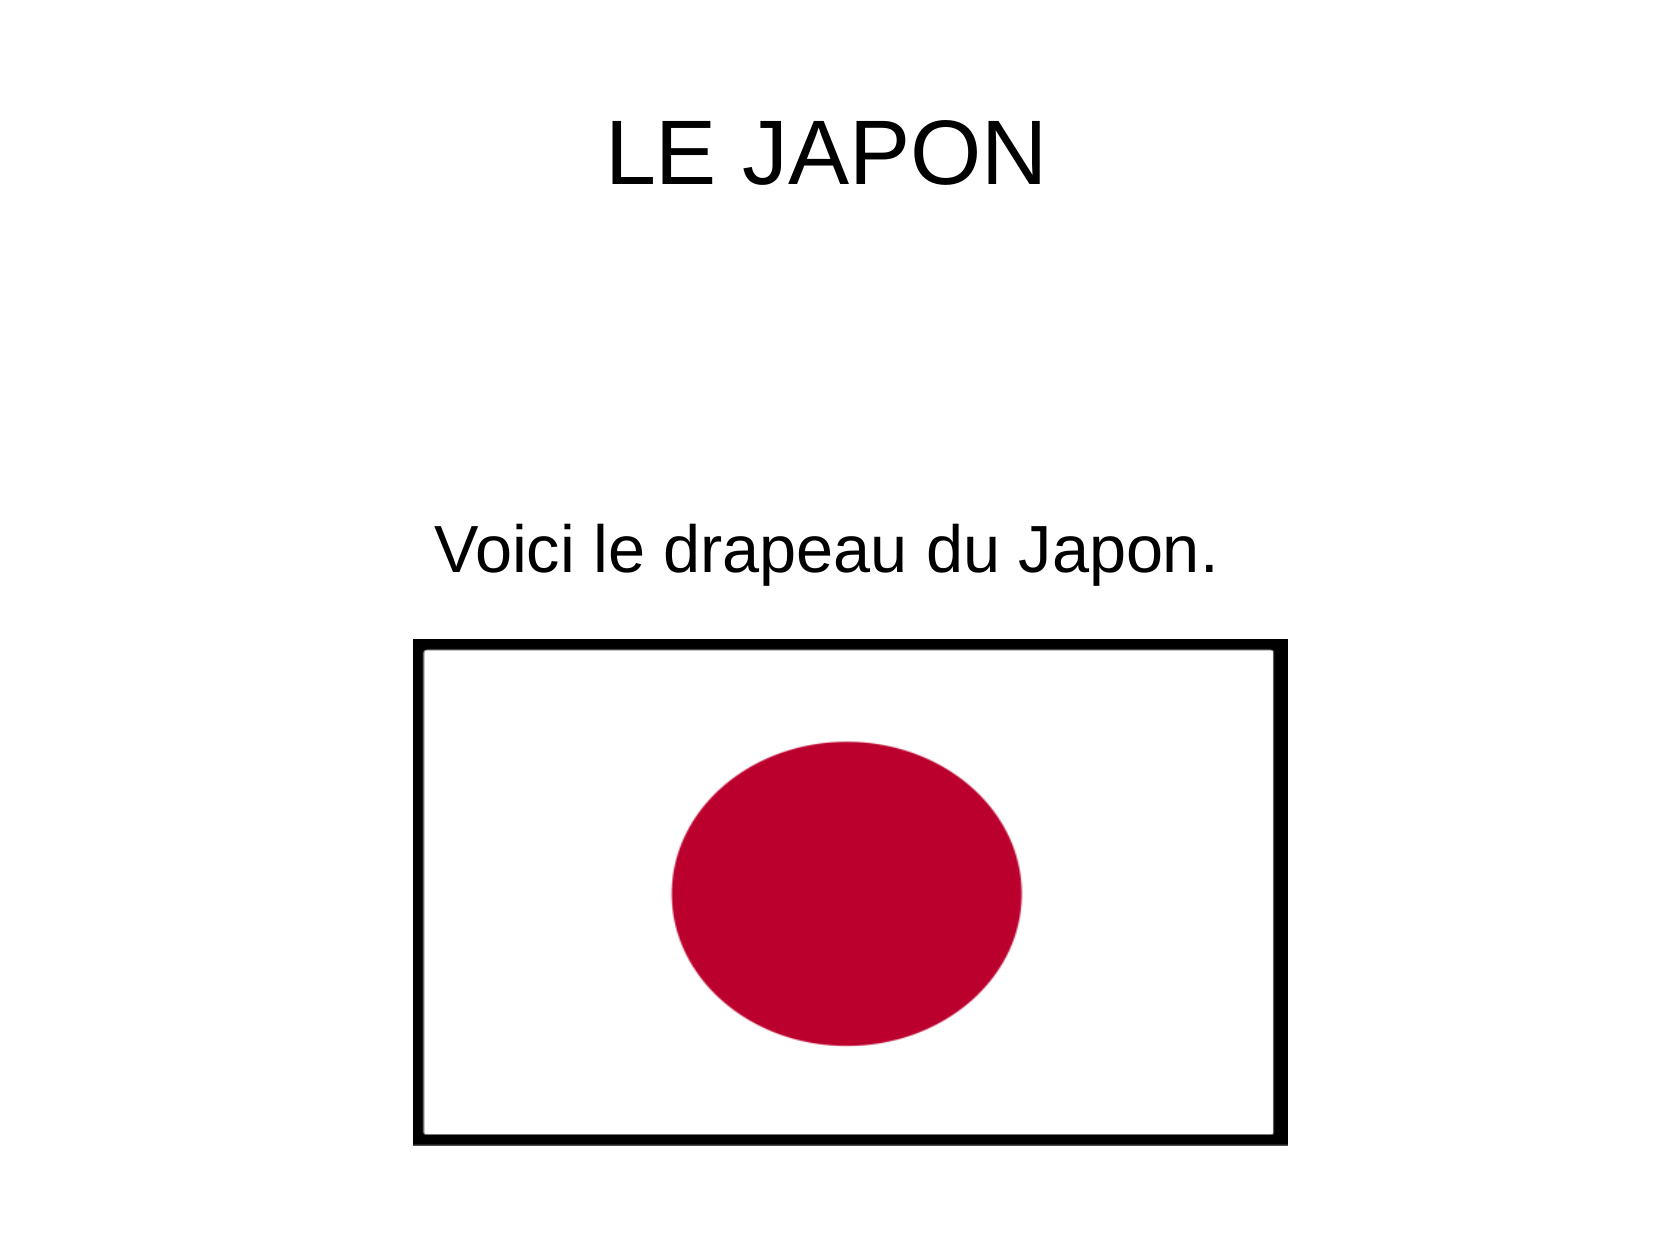

# LE JAPON
Voici le drapeau du Japon.